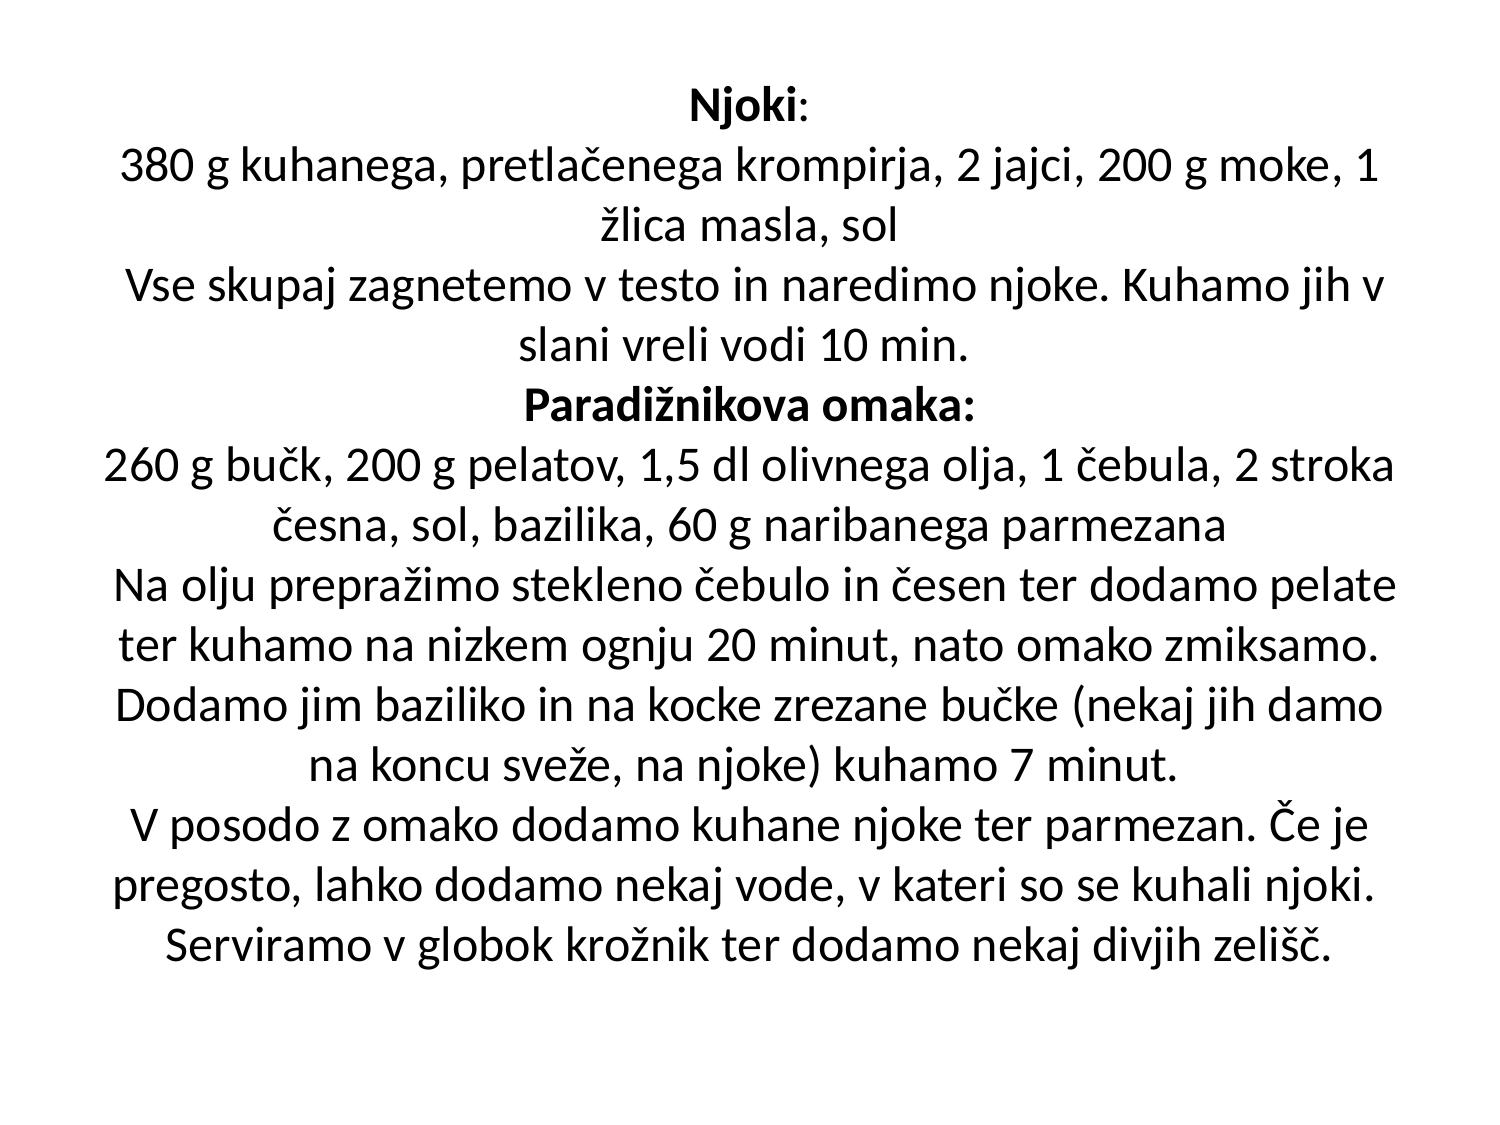

# Njoki: 380 g kuhanega, pretlačenega krompirja, 2 jajci, 200 g moke, 1 žlica masla, sol  Vse skupaj zagnetemo v testo in naredimo njoke. Kuhamo jih v slani vreli vodi 10 min.  Paradižnikova omaka: 260 g bučk, 200 g pelatov, 1,5 dl olivnega olja, 1 čebula, 2 stroka česna, sol, bazilika, 60 g naribanega parmezana  Na olju prepražimo stekleno čebulo in česen ter dodamo pelate ter kuhamo na nizkem ognju 20 minut, nato omako zmiksamo. Dodamo jim baziliko in na kocke zrezane bučke (nekaj jih damo na koncu sveže, na njoke) kuhamo 7 minut.  V posodo z omako dodamo kuhane njoke ter parmezan. Če je pregosto, lahko dodamo nekaj vode, v kateri so se kuhali njoki.  Serviramo v globok krožnik ter dodamo nekaj divjih zelišč.